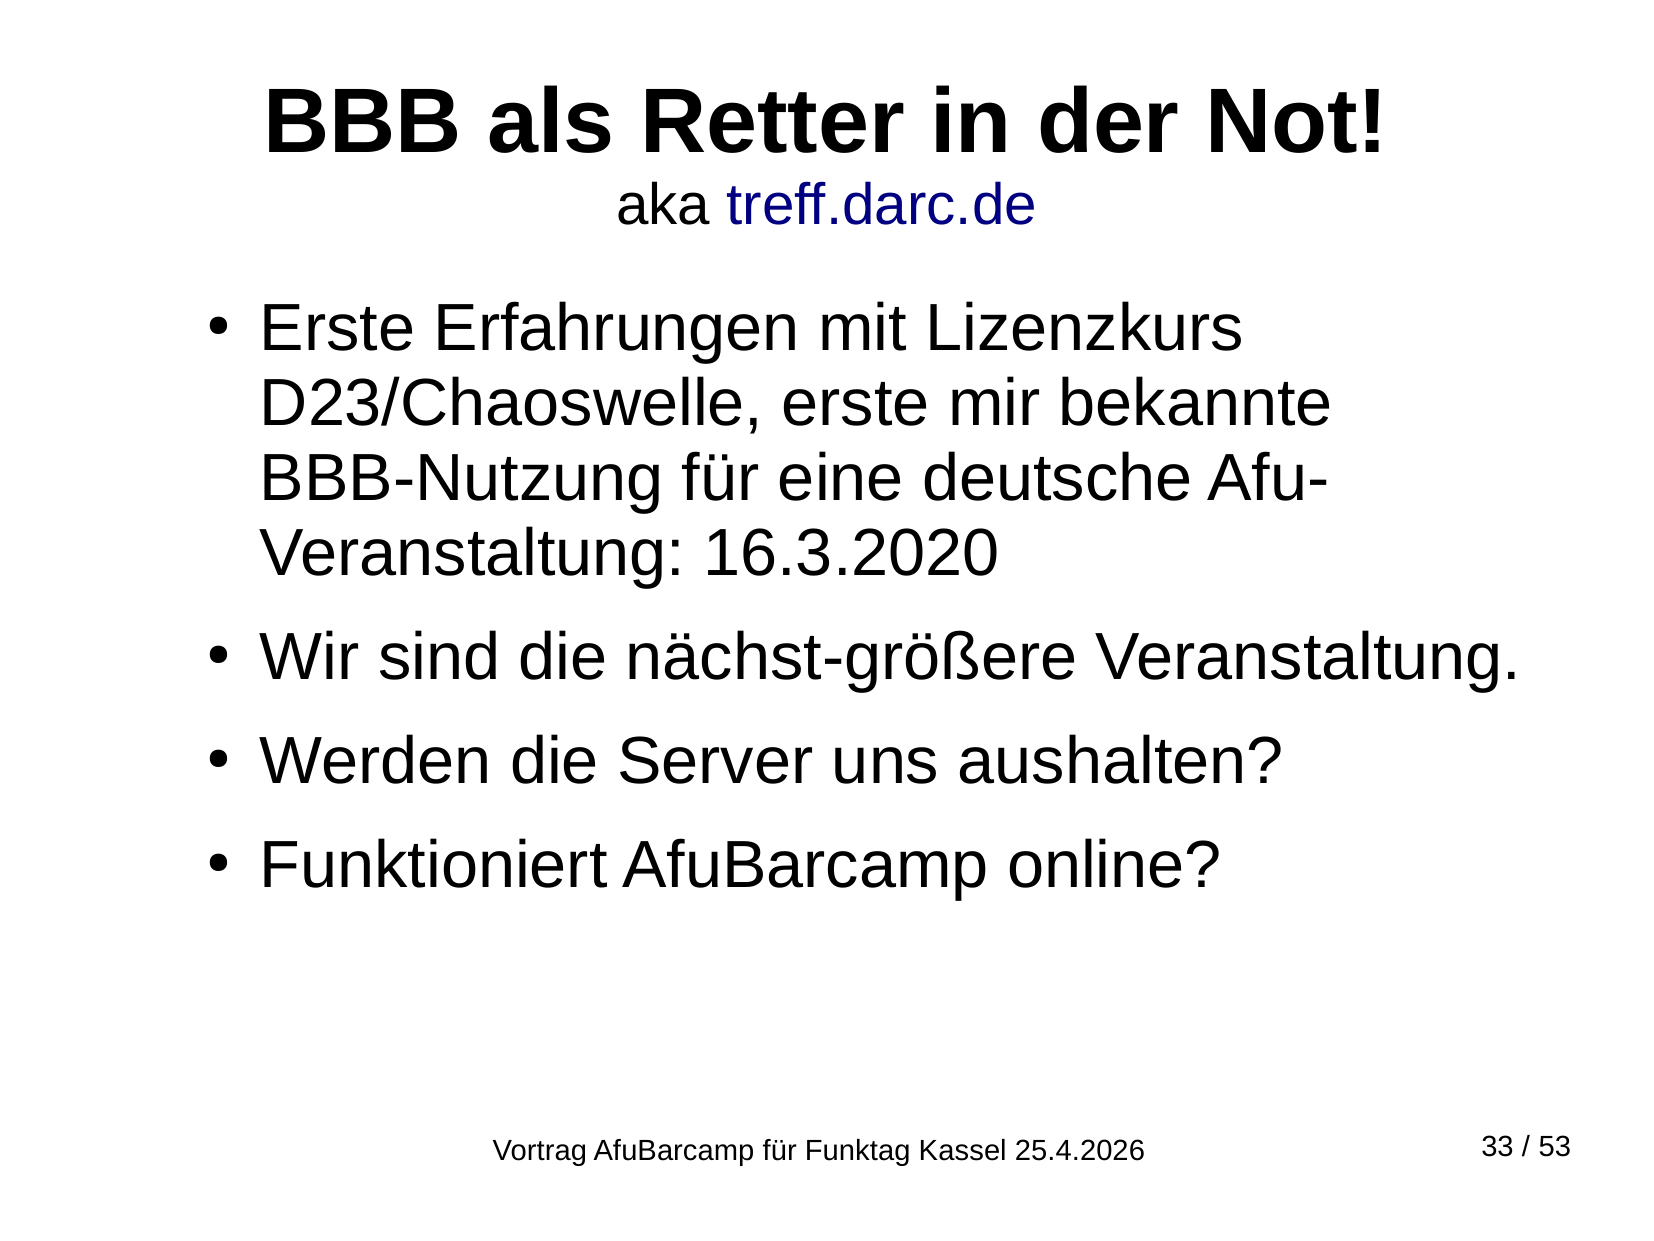

# BBB als Retter in der Not! aka treff.darc.de
Erste Erfahrungen mit Lizenzkurs D23/Chaoswelle, erste mir bekannte
BBB-Nutzung für eine deutsche Afu-Veranstaltung: 16.3.2020
Wir sind die nächst-größere Veranstaltung.
Werden die Server uns aushalten?
Funktioniert AfuBarcamp online?